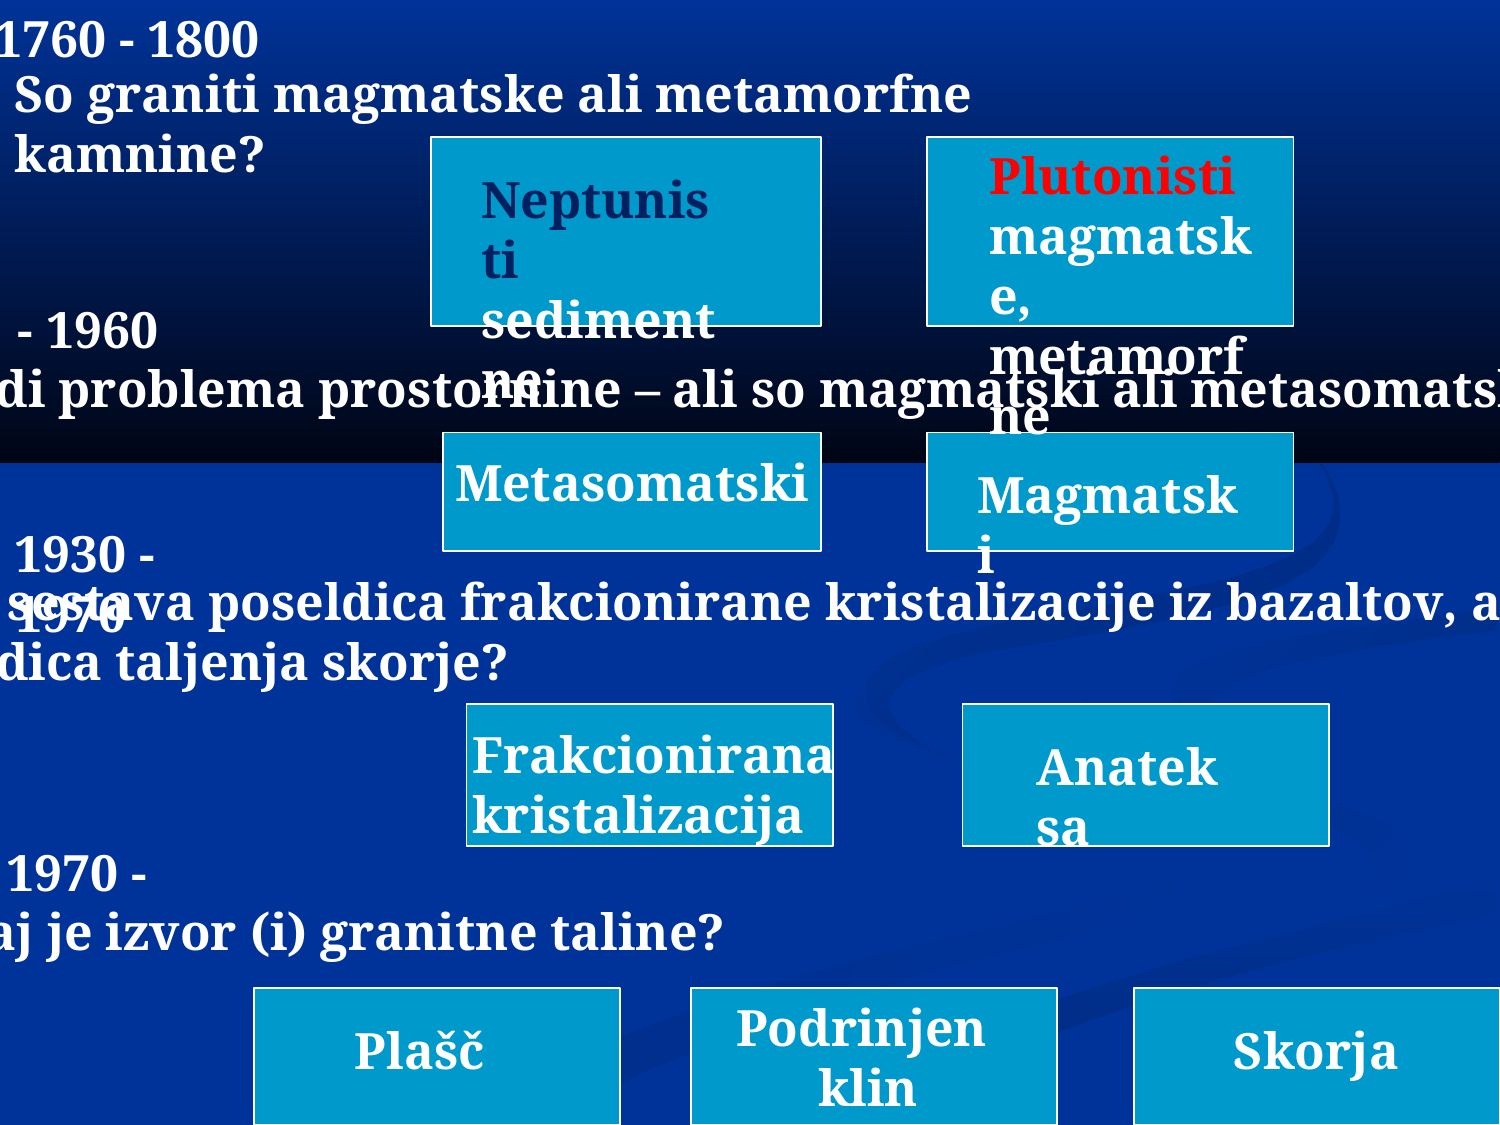

1760 - 1800
So graniti magmatske ali metamorfne kamnine?
Plutonisti
magmatske,
metamorfne
Neptunisti
sedimentne
 - 1960
Zaradi problema prostornine – ali so magmatski ali metasomatski ?
Metasomatski
Magmatski
1930 - 1970
Ali je sestava poseldica frakcionirane kristalizacije iz bazaltov, ali so
posledica taljenja skorje?
Frakcionirana
kristalizacija
Anateksa
1970 -
Kaj je izvor (i) granitne taline?
Podrinjen
klin
Plašč
Skorja